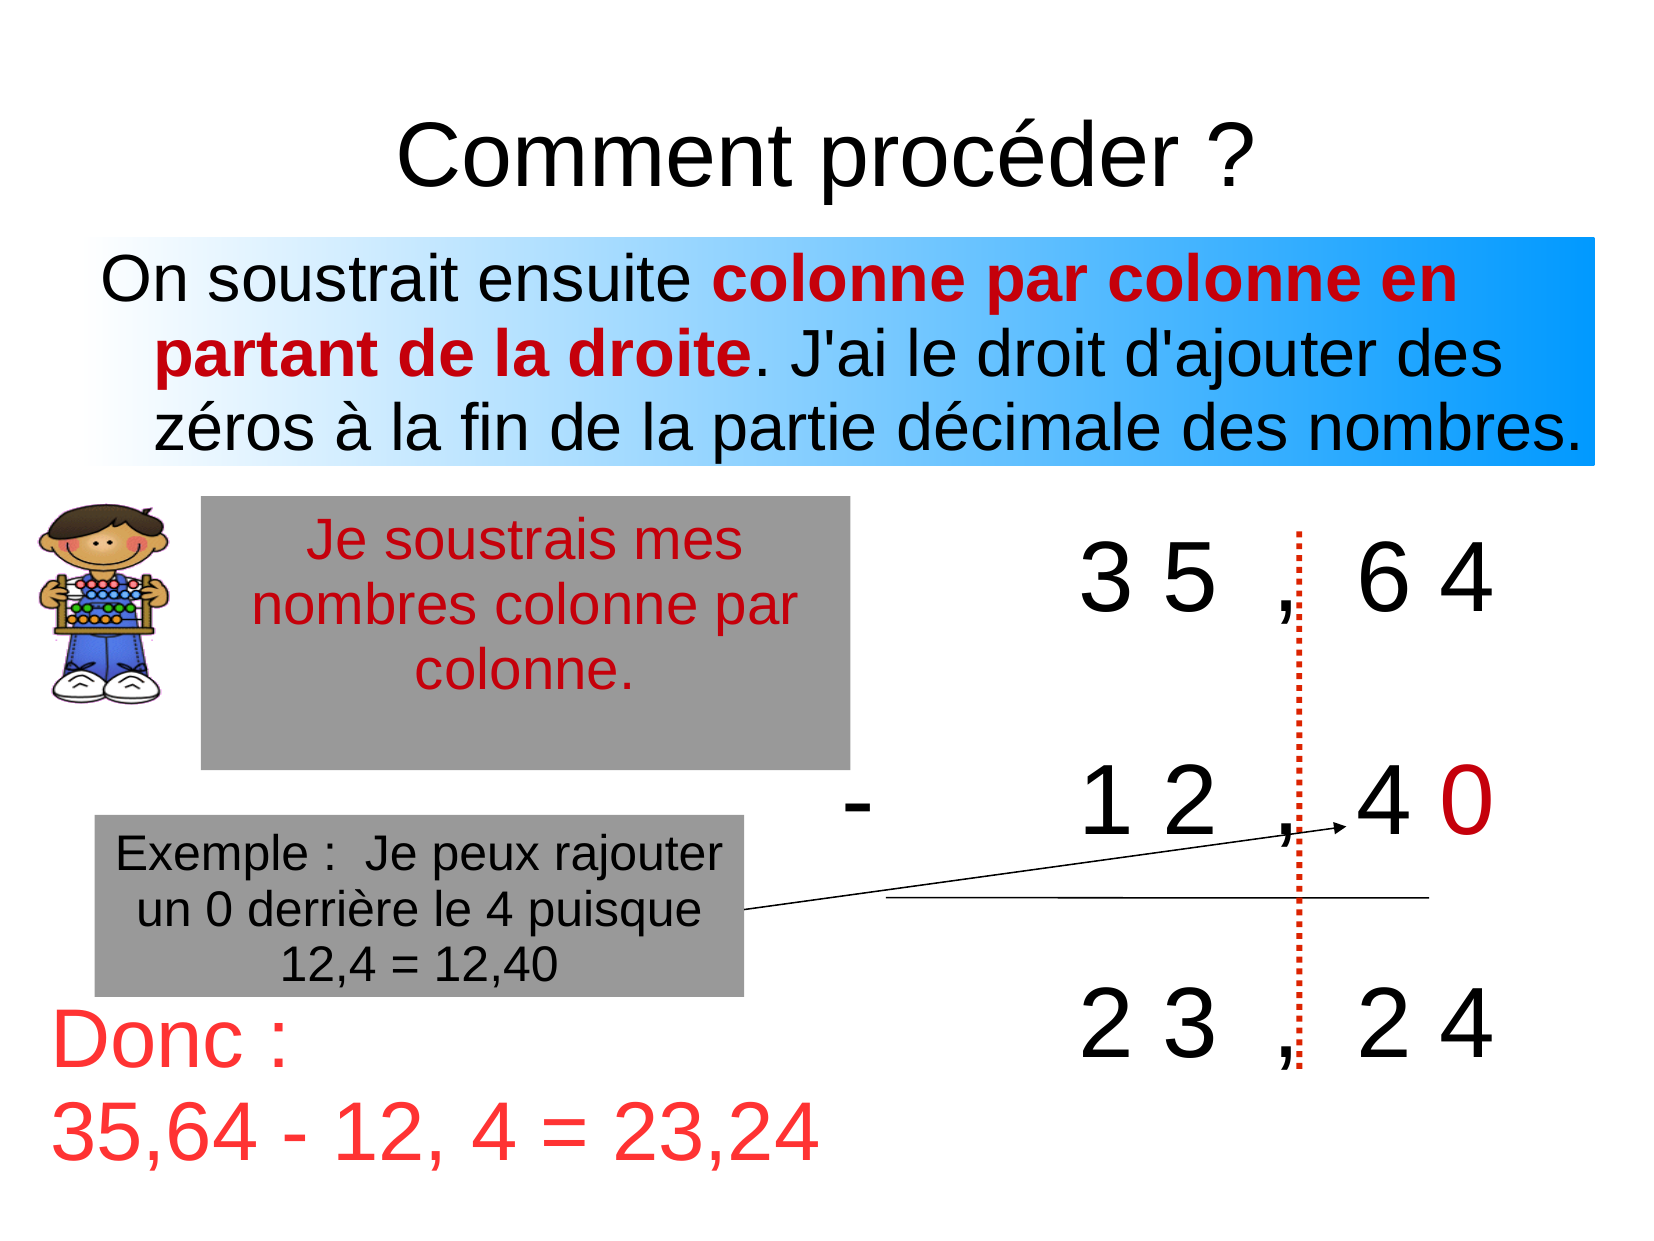

# Comment procéder ?
On soustrait ensuite colonne par colonne en partant de la droite. J'ai le droit d'ajouter des zéros à la fin de la partie décimale des nombres.
Je soustrais mes nombres colonne par colonne.
		3 5 , 6 4
-		1 2 , 4 0
		2 3 , 2 4
Exemple : Je peux rajouter un 0 derrière le 4 puisque 12,4 = 12,40
Donc :
35,64 - 12, 4 = 23,24